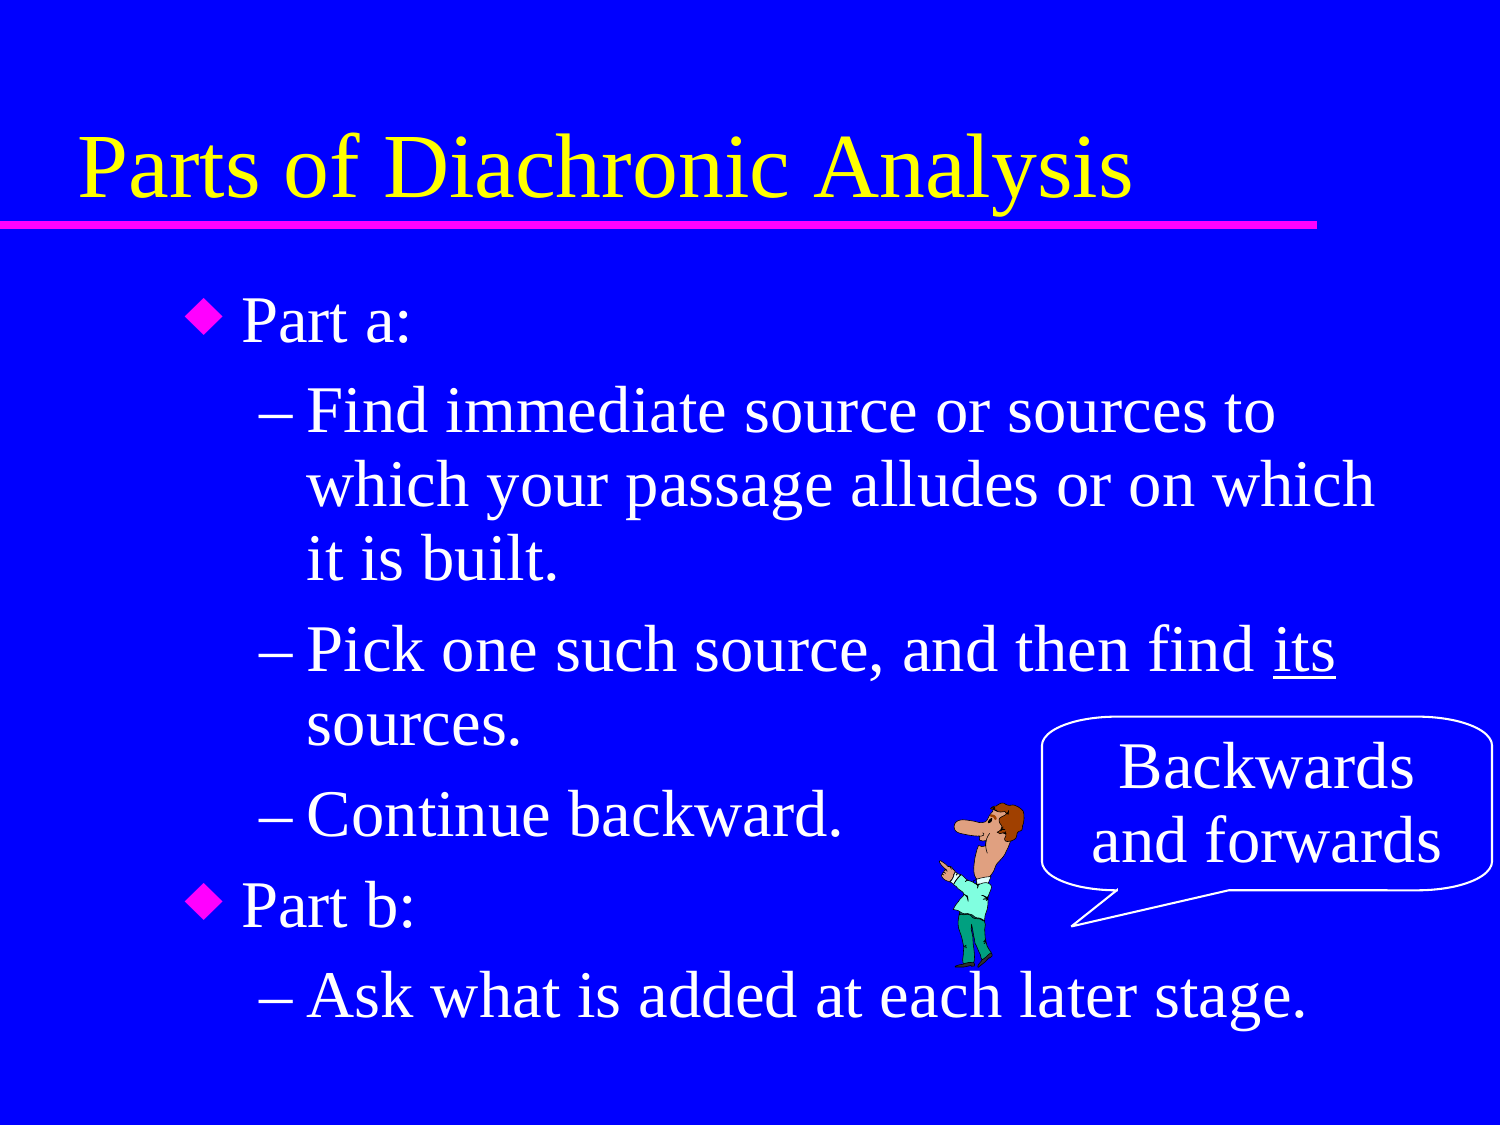

# Parts of Diachronic Analysis
Part a:
Find immediate source or sources to which your passage alludes or on which it is built.
Pick one such source, and then find its sources.
Continue backward.
Part b:
Ask what is added at each later stage.
Backwards and forwards